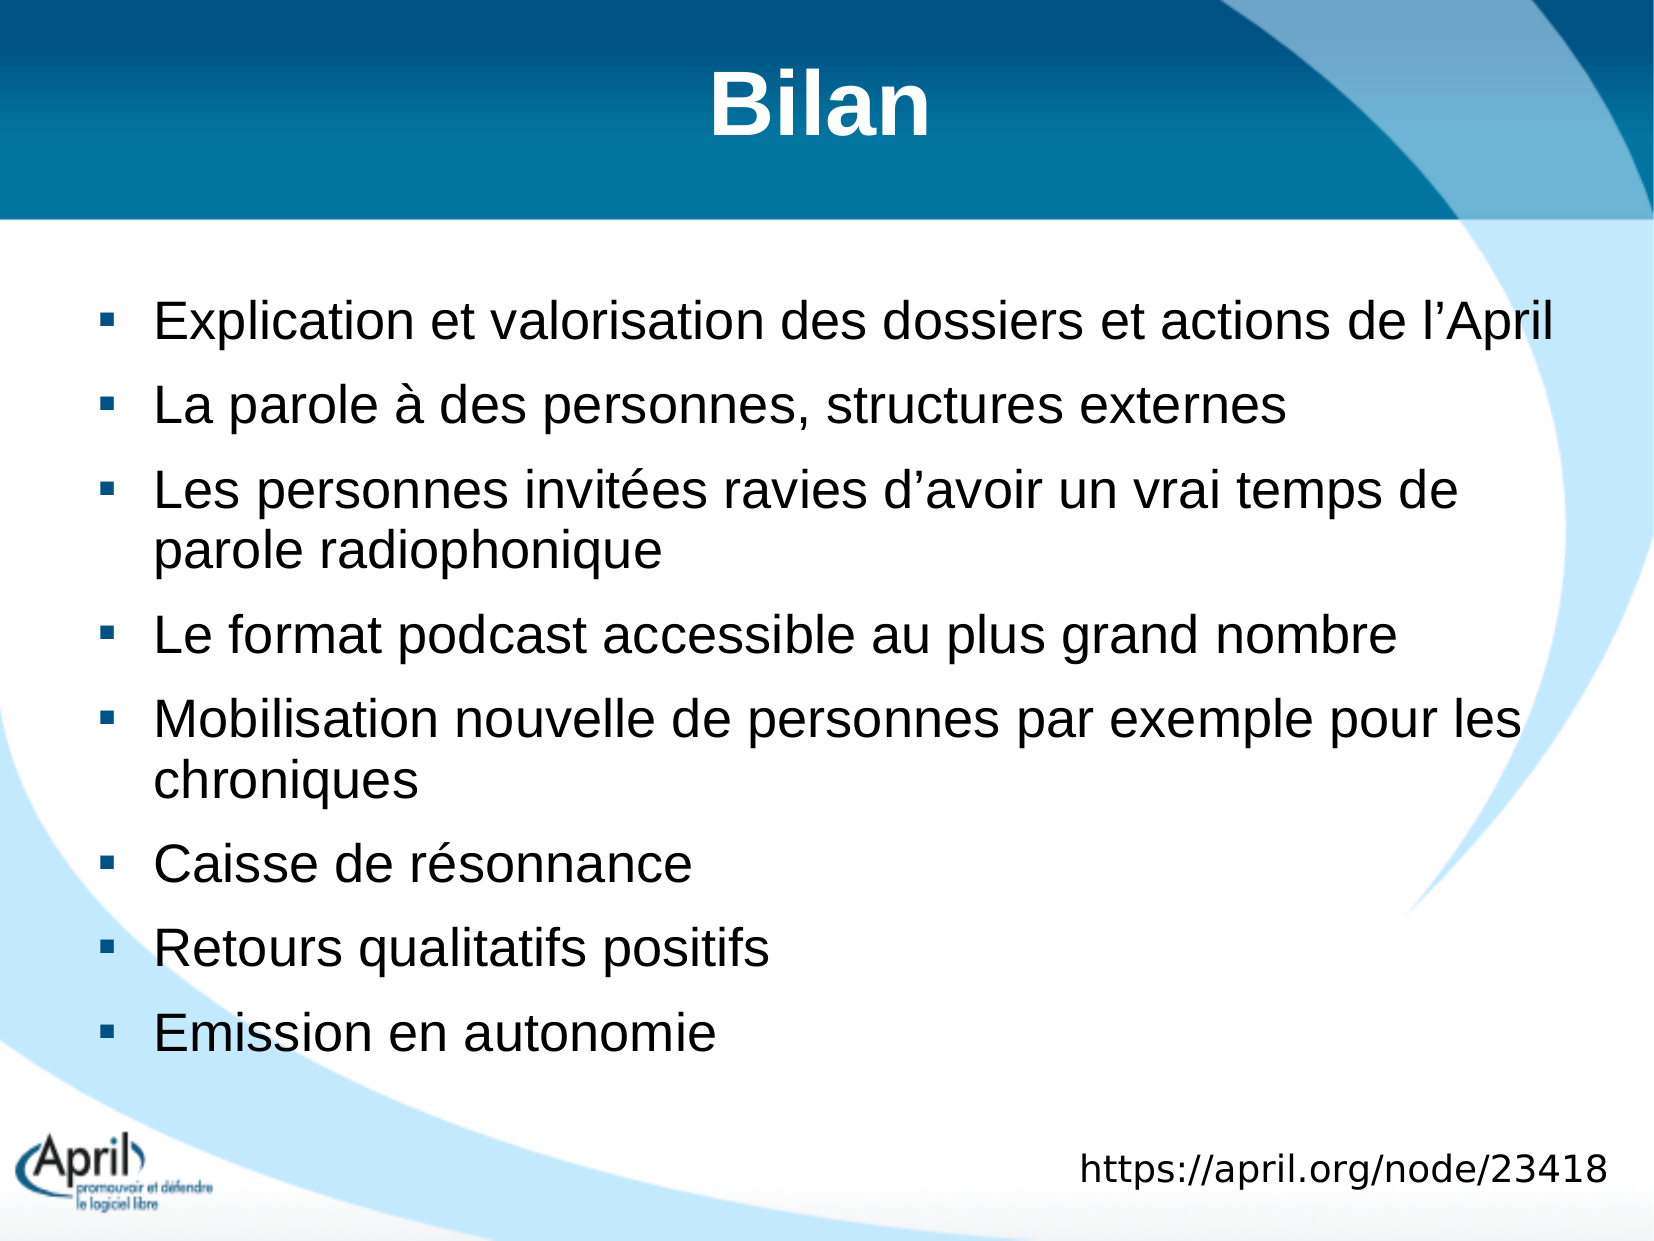

# Bilan
Explication et valorisation des dossiers et actions de l’April
La parole à des personnes, structures externes
Les personnes invitées ravies d’avoir un vrai temps de parole radiophonique
Le format podcast accessible au plus grand nombre
Mobilisation nouvelle de personnes par exemple pour les chroniques
Caisse de résonnance
Retours qualitatifs positifs
Emission en autonomie